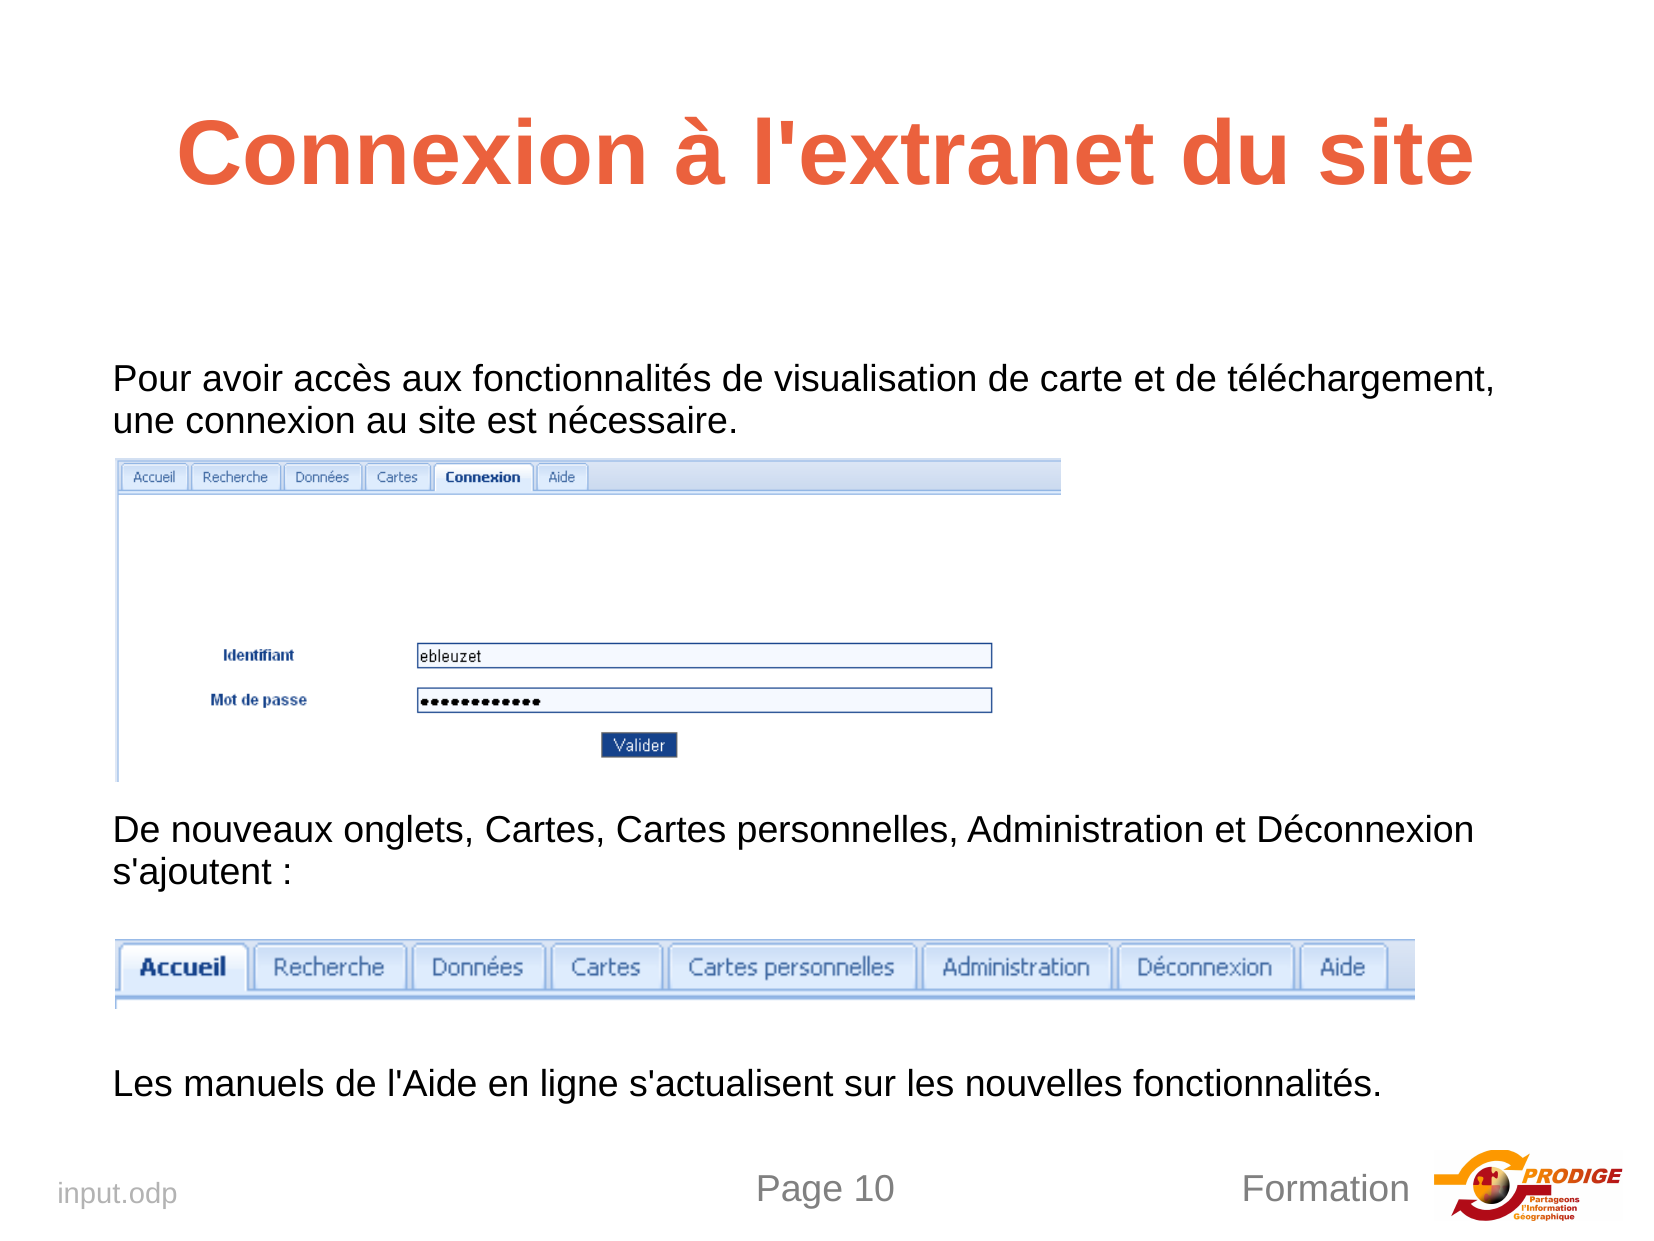

# Connexion à l'extranet du site
Pour avoir accès aux fonctionnalités de visualisation de carte et de téléchargement,
une connexion au site est nécessaire.
De nouveaux onglets, Cartes, Cartes personnelles, Administration et Déconnexion
s'ajoutent :
Les manuels de l'Aide en ligne s'actualisent sur les nouvelles fonctionnalités.